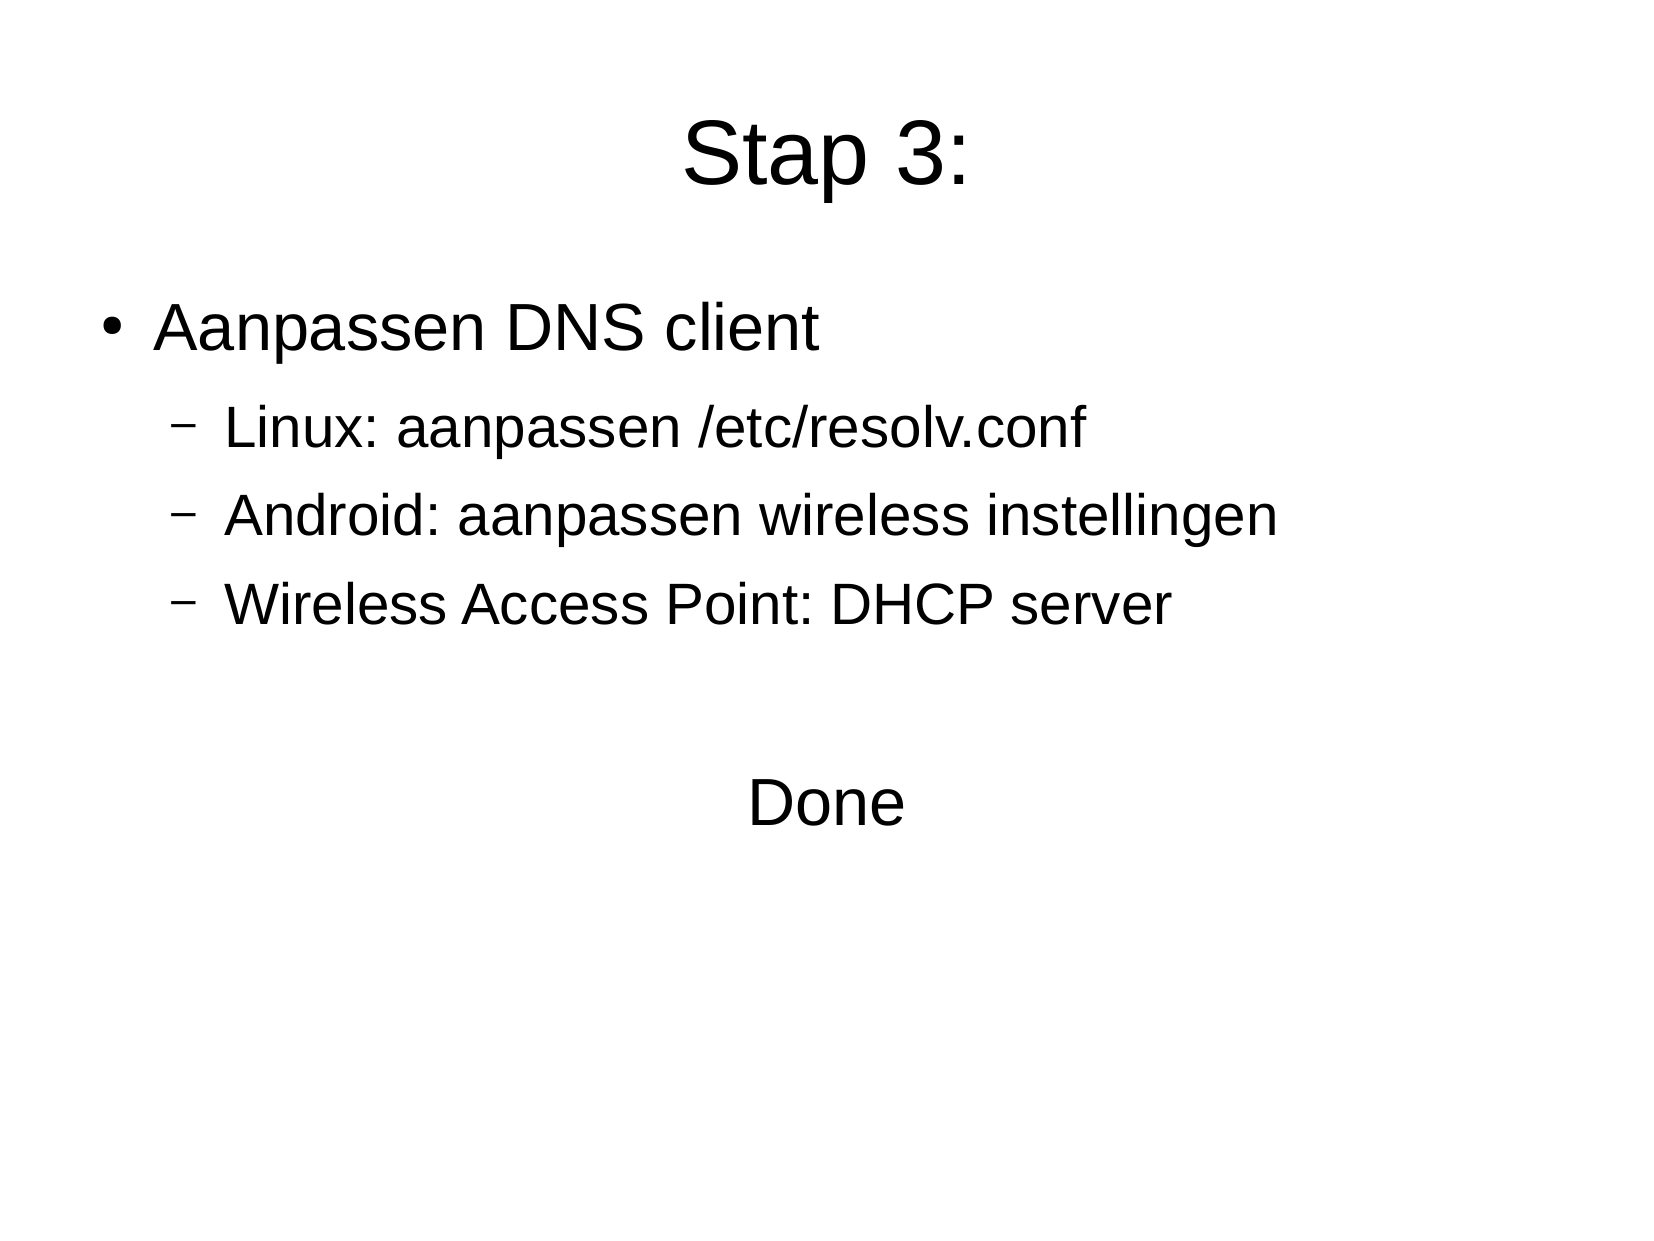

# Stap 3:
Aanpassen DNS client
Linux: aanpassen /etc/resolv.conf
Android: aanpassen wireless instellingen
Wireless Access Point: DHCP server
Done